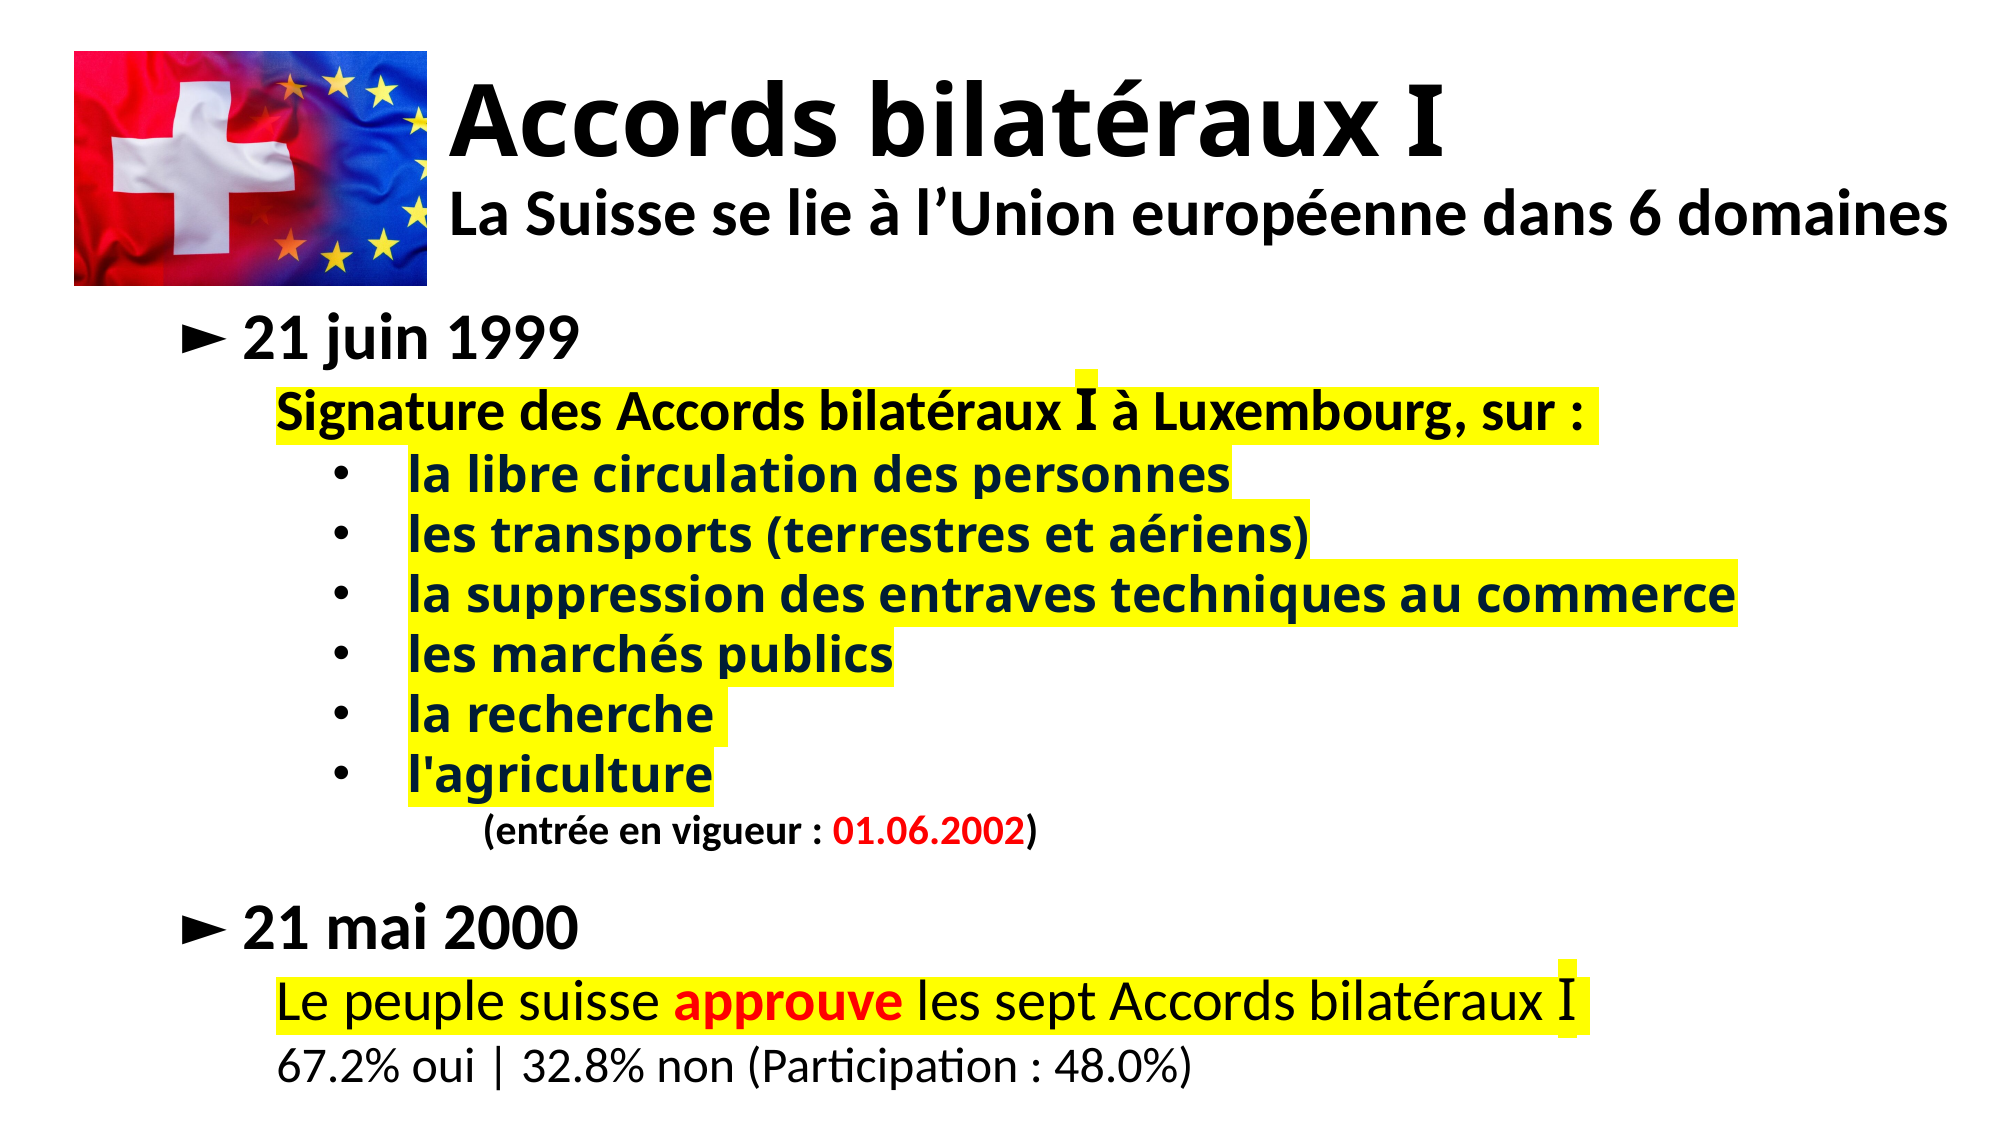

# Accords bilatéraux I La Suisse se lie à l’Union européenne dans 6 domaines
 21 juin 1999
Signature des Accords bilatéraux I à Luxembourg, sur :
la libre circulation des personnes
les transports (terrestres et aériens)
la suppression des entraves techniques au commerce
les marchés publics
la recherche
l'agriculture
(entrée en vigueur : 01.06.2002)
 21 mai 2000
Le peuple suisse approuve les sept Accords bilatéraux I
67.2% oui | 32.8% non (Participation : 48.0%)